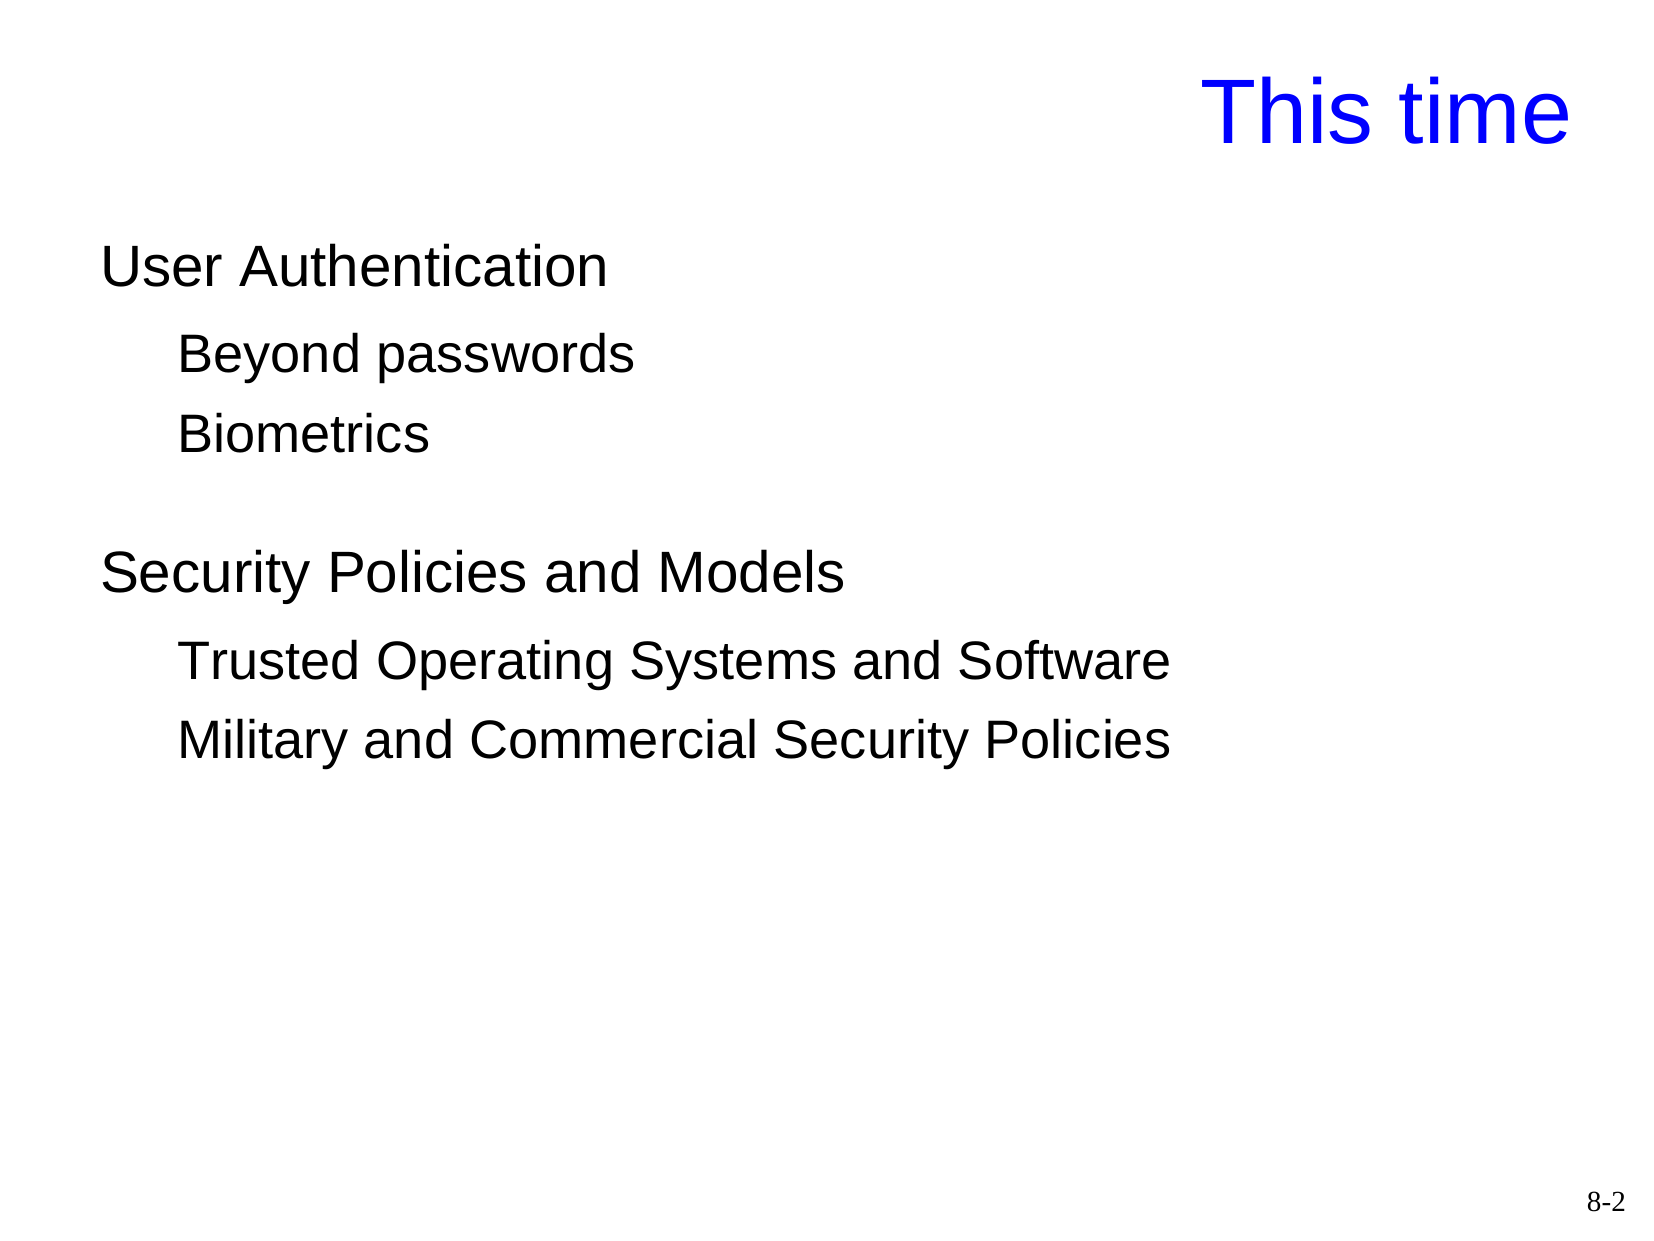

# This time
User Authentication
Beyond passwords
Biometrics
Security Policies and Models
Trusted Operating Systems and Software
Military and Commercial Security Policies